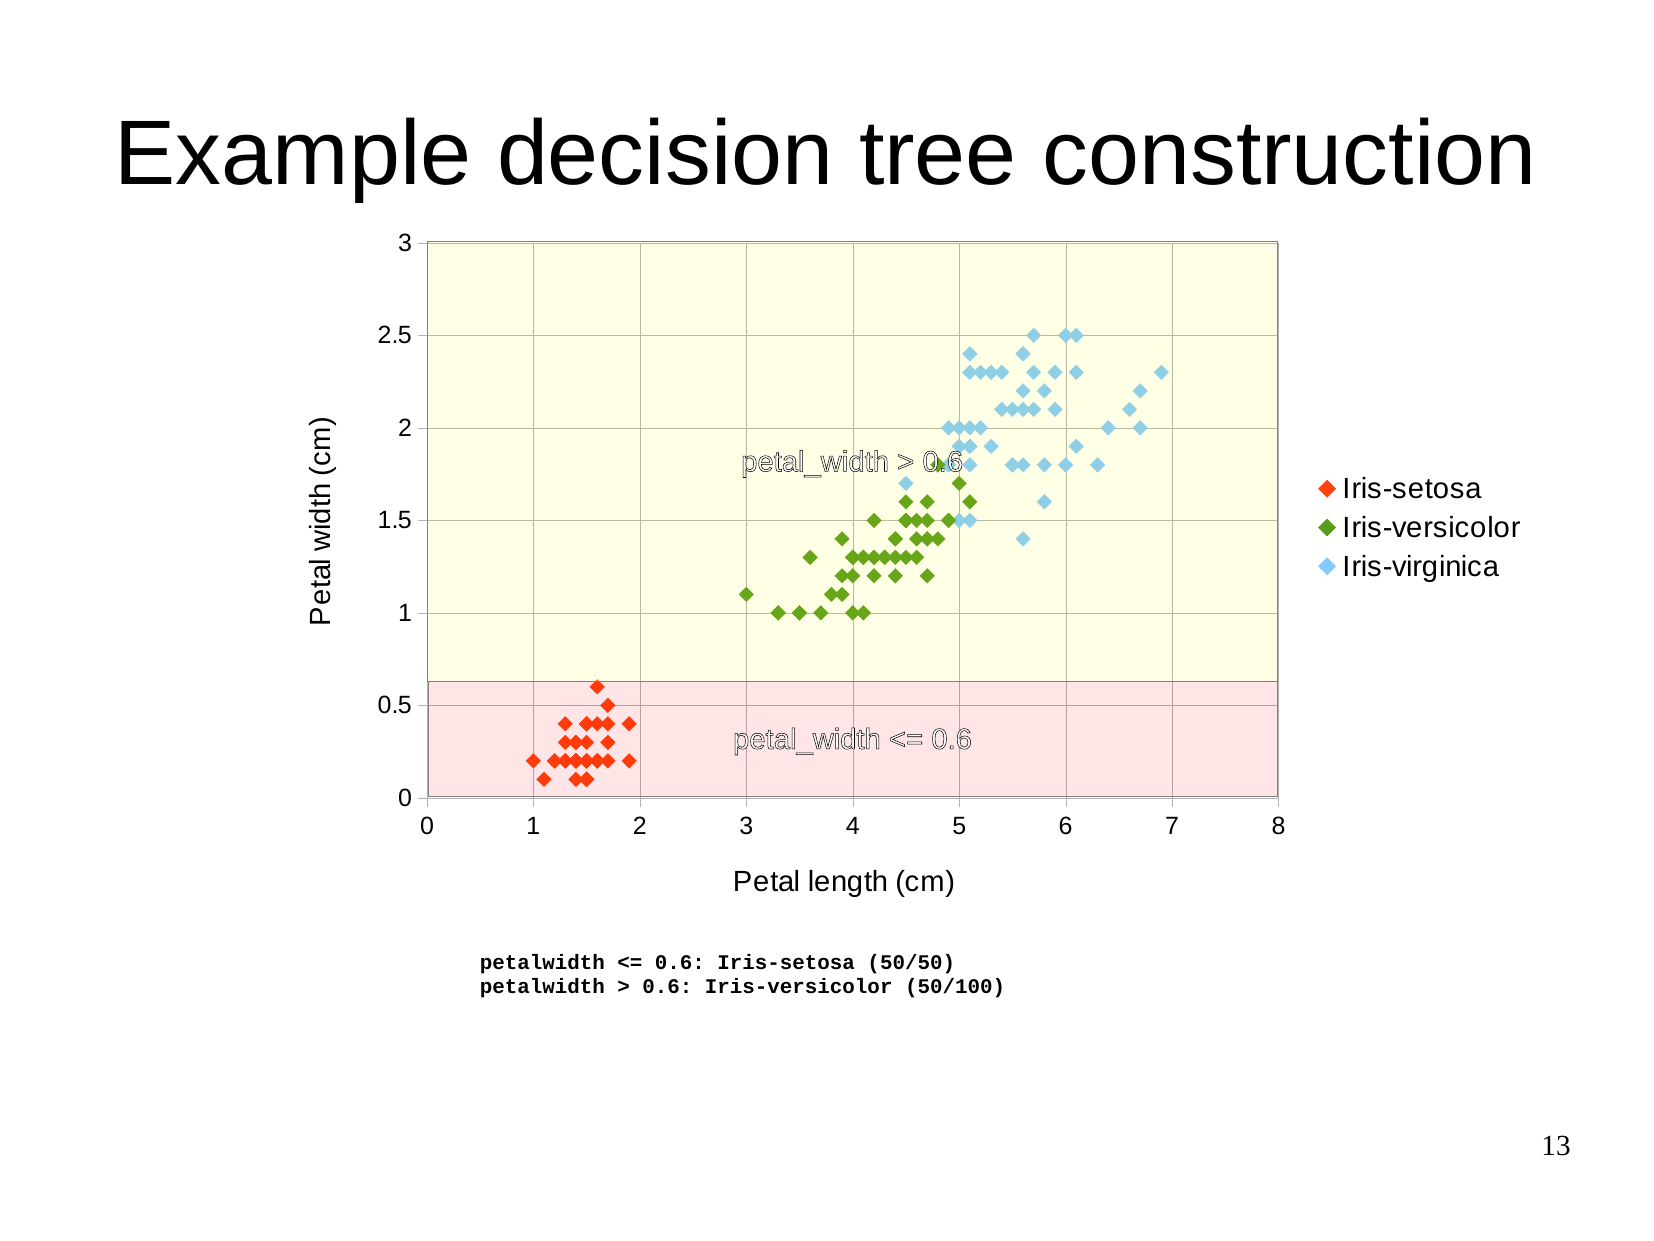

# Example decision tree construction
petal_width > 0.6
petal_width <= 0.6
petalwidth <= 0.6: Iris-setosa (50/50)
petalwidth > 0.6: Iris-versicolor (50/100)
13